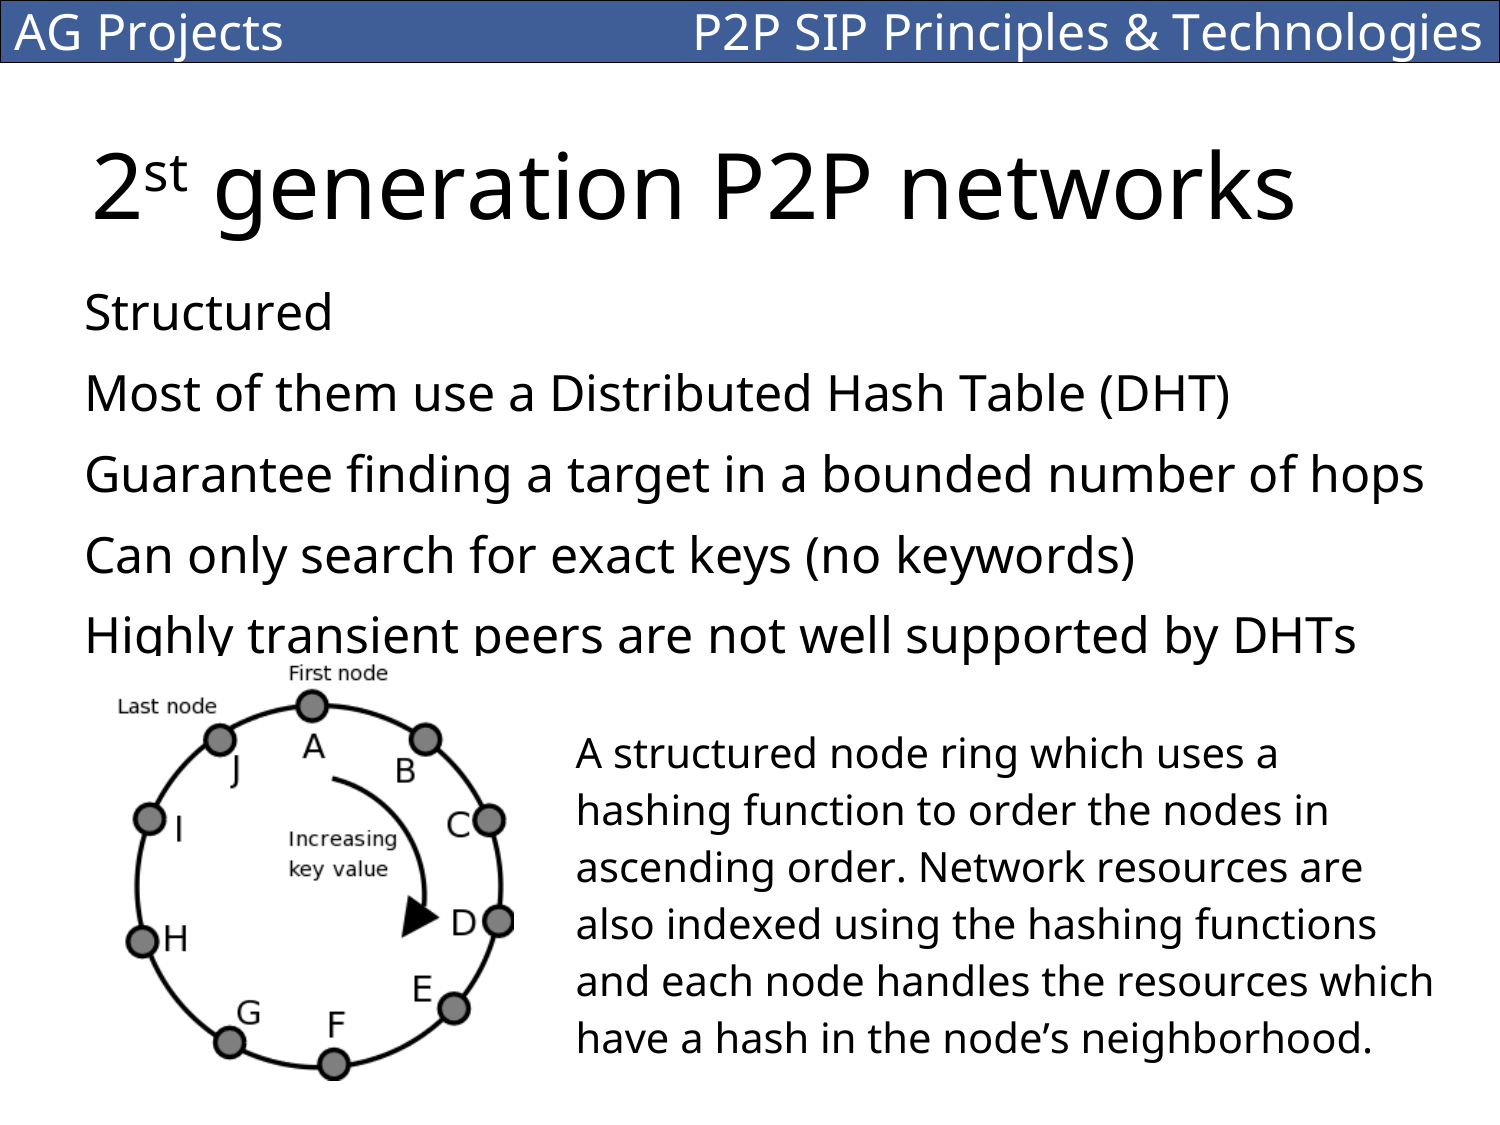

2st generation P2P networks
 Structured
 Most of them use a Distributed Hash Table (DHT)
 Guarantee finding a target in a bounded number of hops
 Can only search for exact keys (no keywords)
 Highly transient peers are not well supported by DHTs
A structured node ring which uses a hashing function to order the nodes in ascending order. Network resources are also indexed using the hashing functions and each node handles the resources which have a hash in the node’s neighborhood.